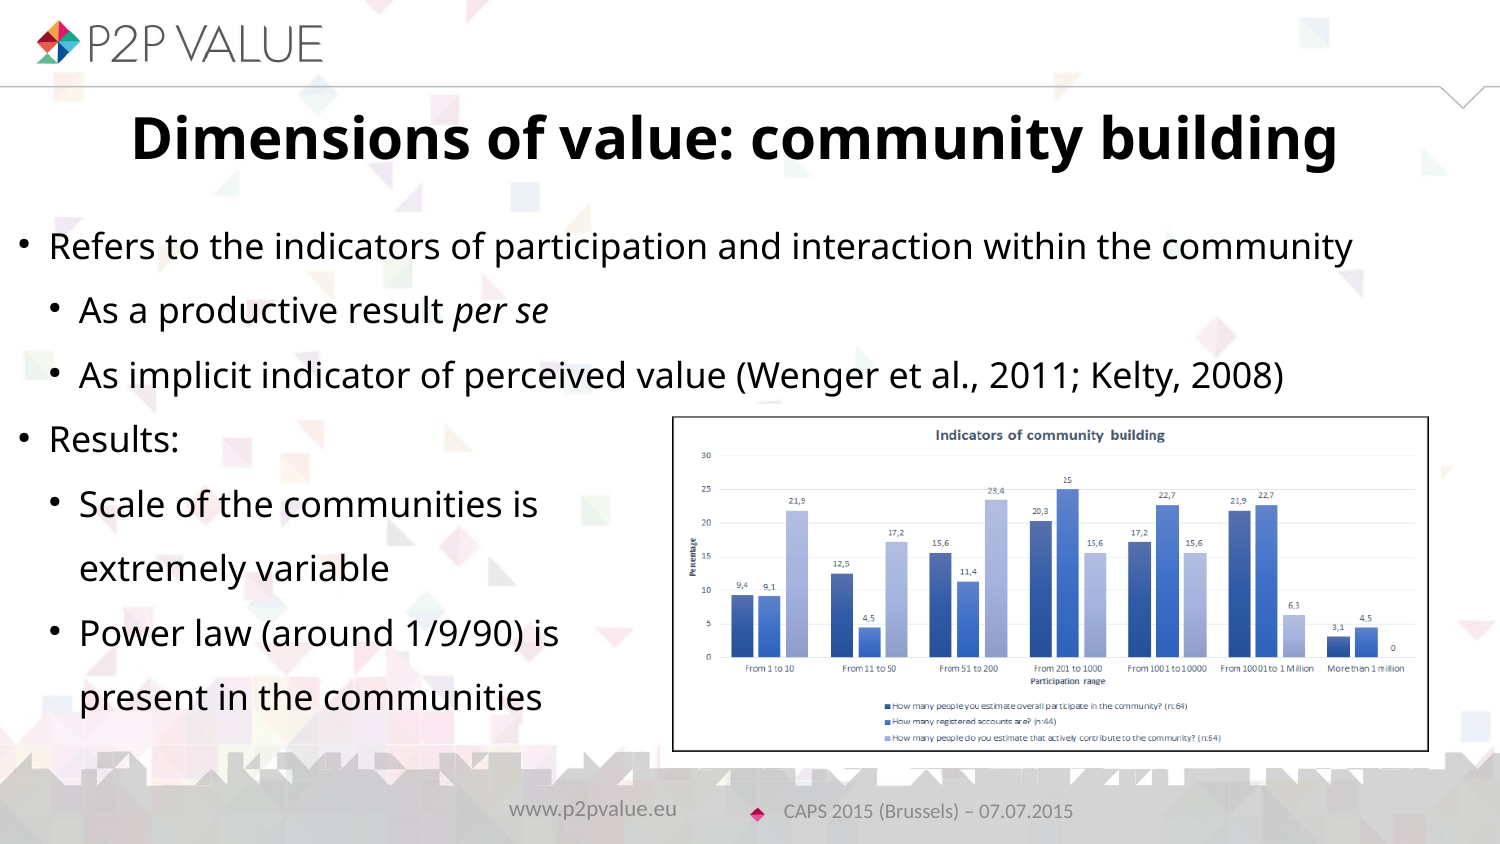

# Dimensions of value: community building
Refers to the indicators of participation and interaction within the community
As a productive result per se
As implicit indicator of perceived value (Wenger et al., 2011; Kelty, 2008)
Results:
Scale of the communities is
extremely variable
Power law (around 1/9/90) is
present in the communities
www.p2pvalue.eu
CAPS 2015 (Brussels) – 07.07.2015